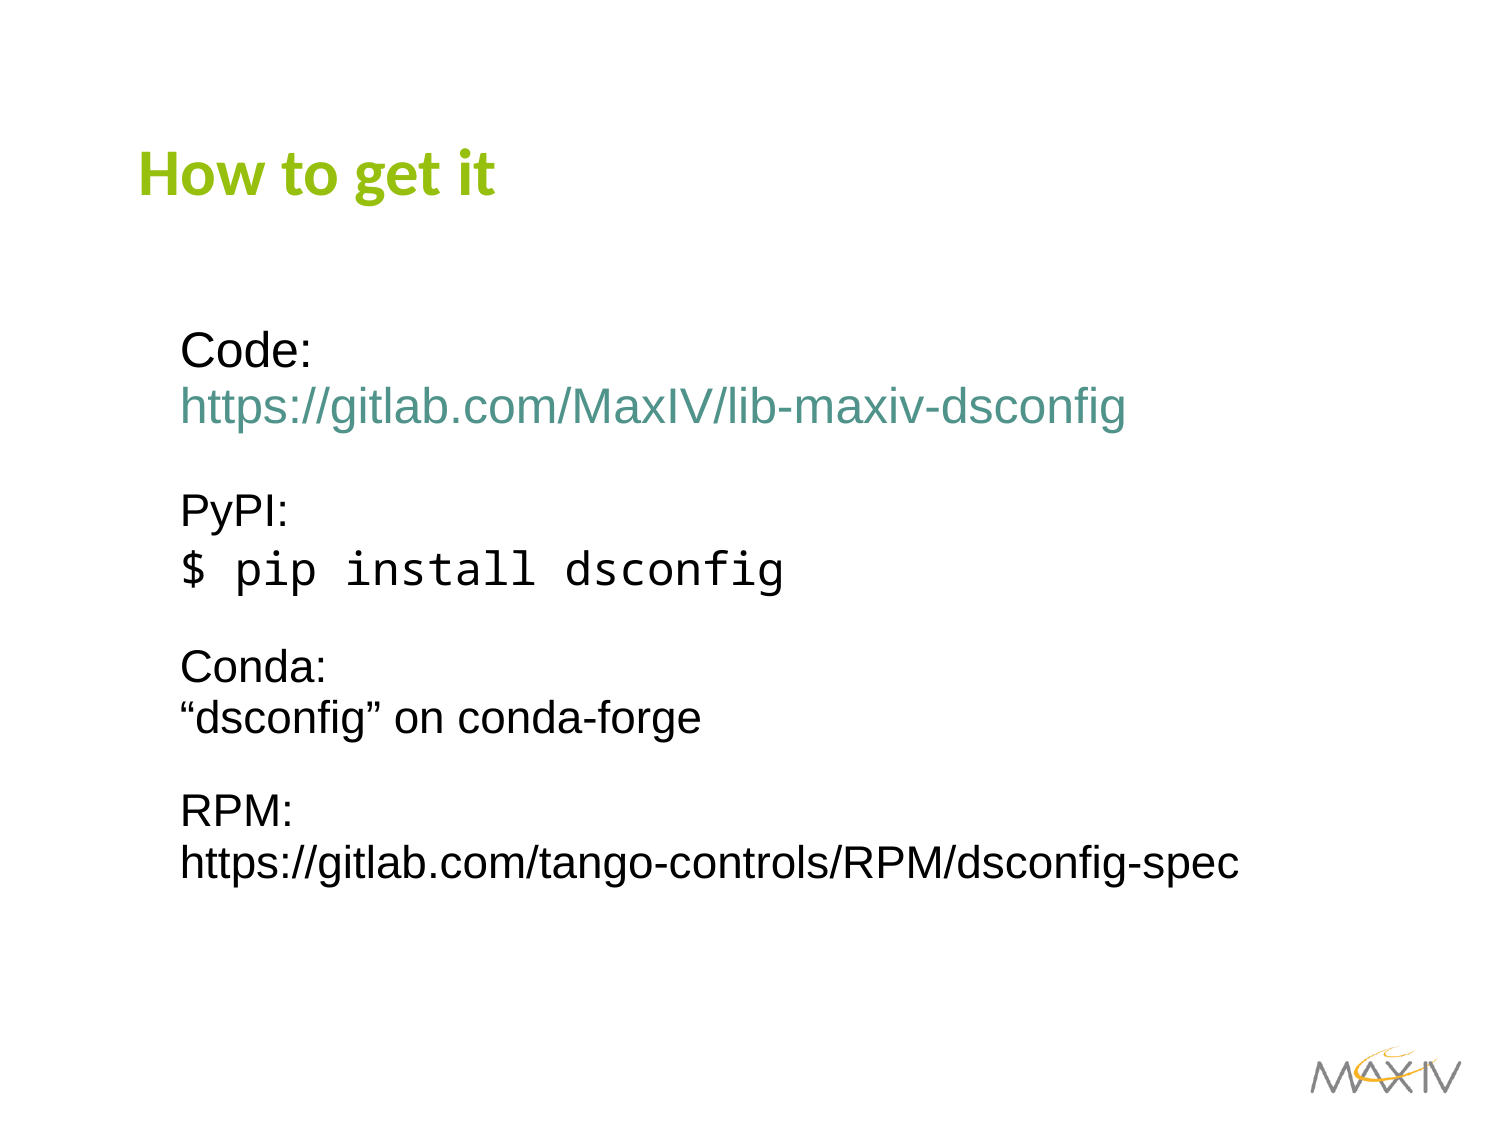

# How to get it
Code:
https://gitlab.com/MaxIV/lib-maxiv-dsconfig
PyPI:
$ pip install dsconfig
Conda:
“dsconfig” on conda-forge
RPM:
https://gitlab.com/tango-controls/RPM/dsconfig-spec